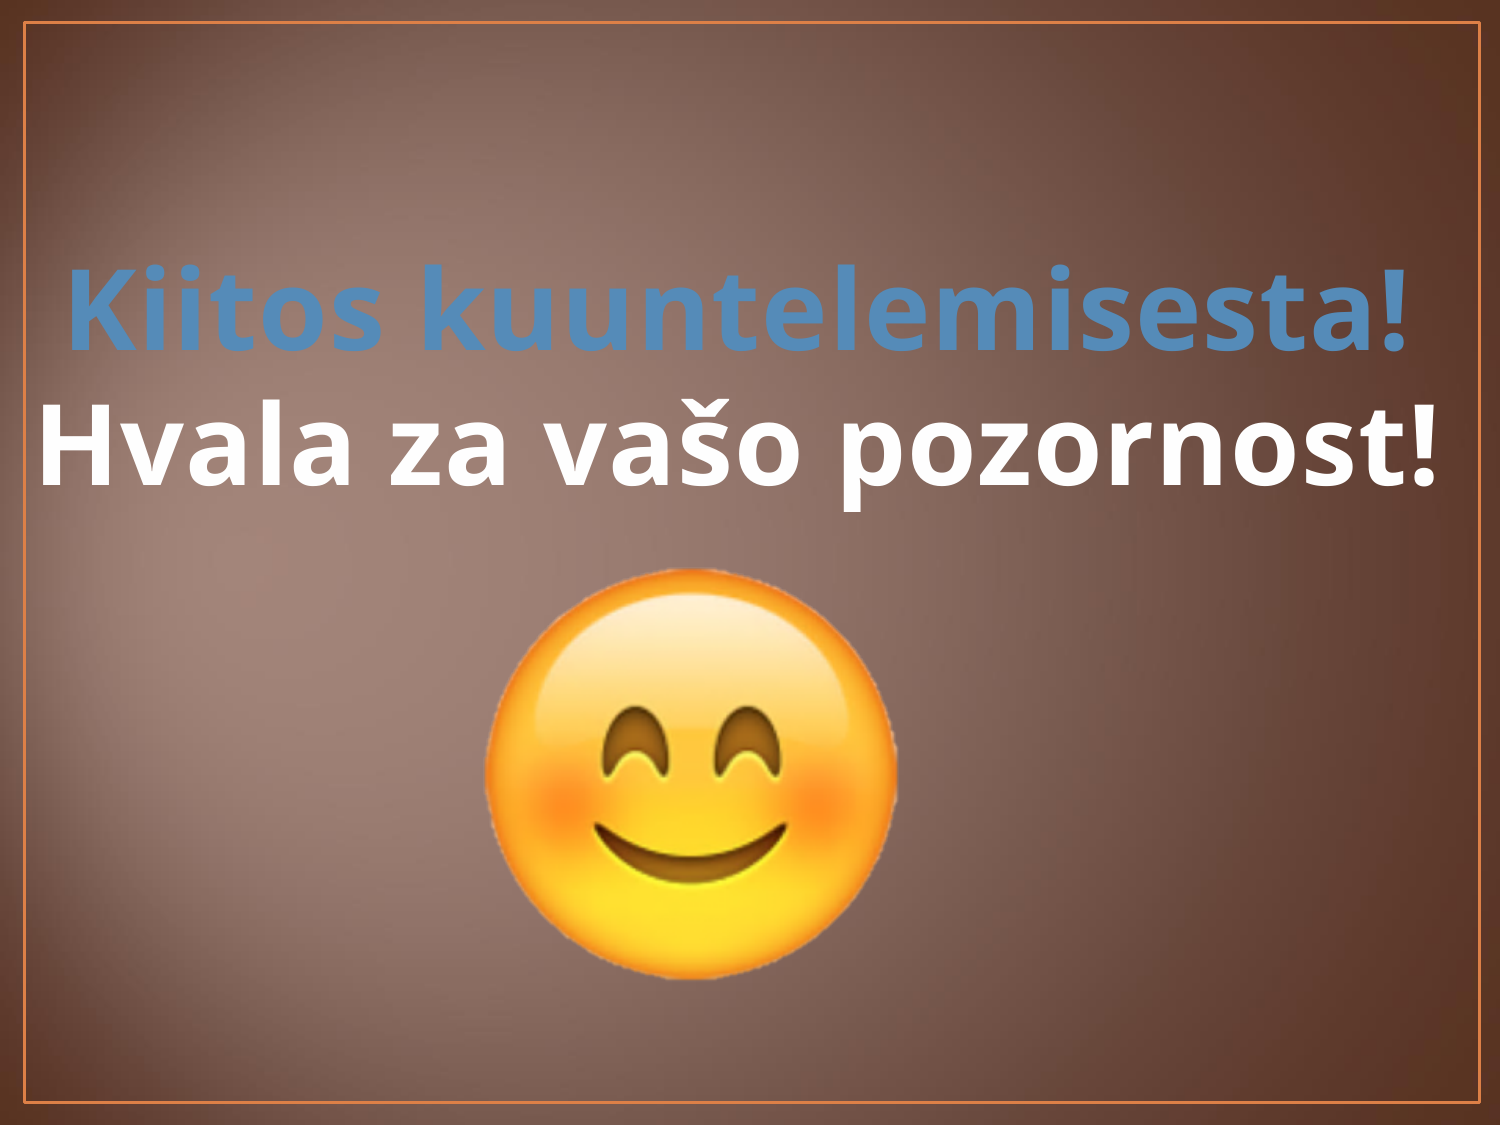

# Kiitos kuuntelemisesta! Hvala za vašo pozornost!